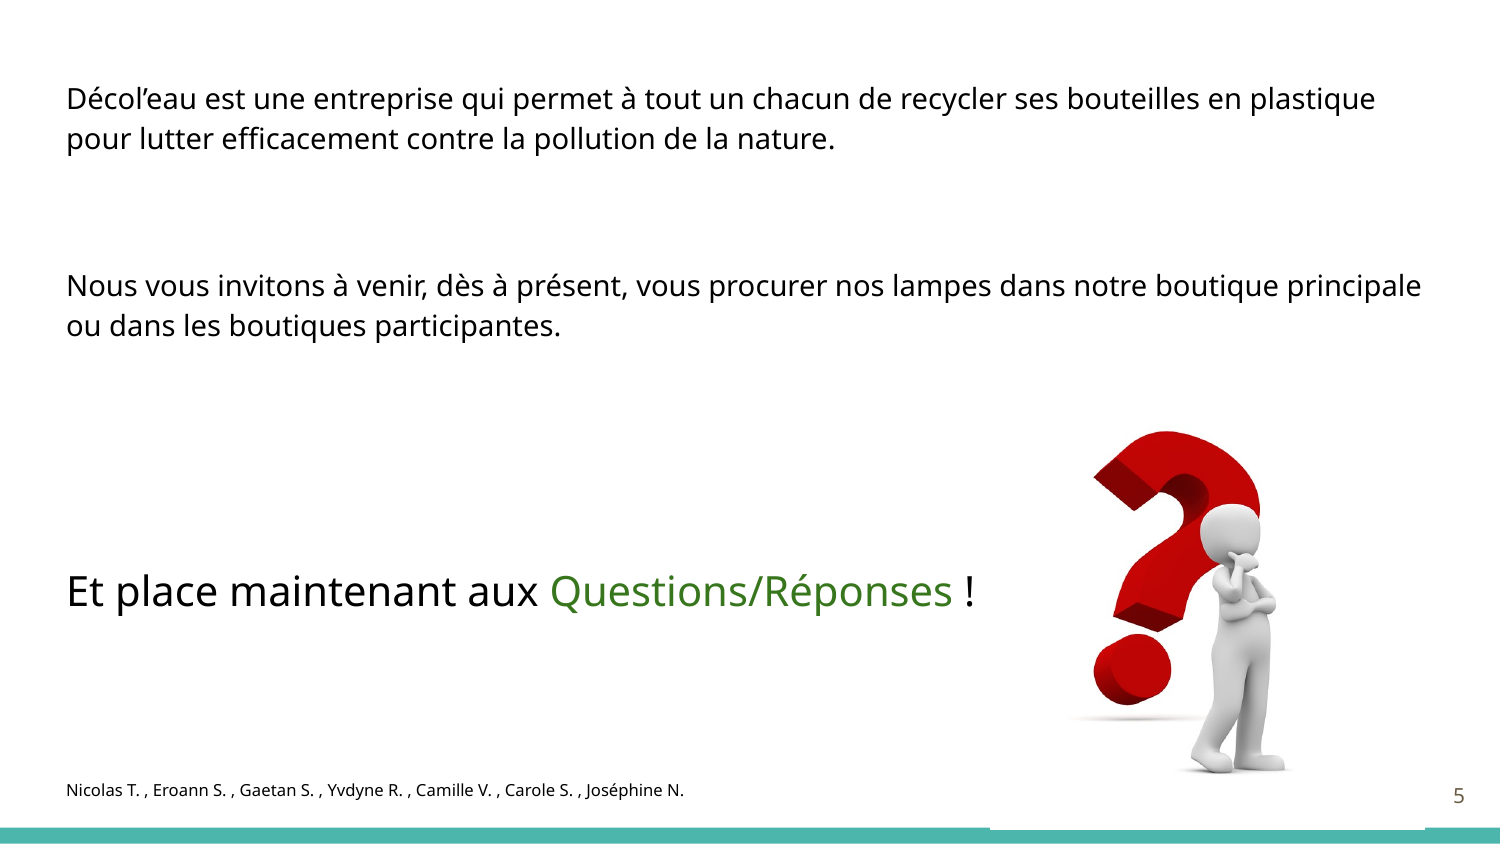

# Décol’eau est une entreprise qui permet à tout un chacun de recycler ses bouteilles en plastique pour lutter efficacement contre la pollution de la nature.
Nous vous invitons à venir, dès à présent, vous procurer nos lampes dans notre boutique principale ou dans les boutiques participantes.
Et place maintenant aux Questions/Réponses !
Nicolas T. , Eroann S. , Gaetan S. , Yvdyne R. , Camille V. , Carole S. , Joséphine N.